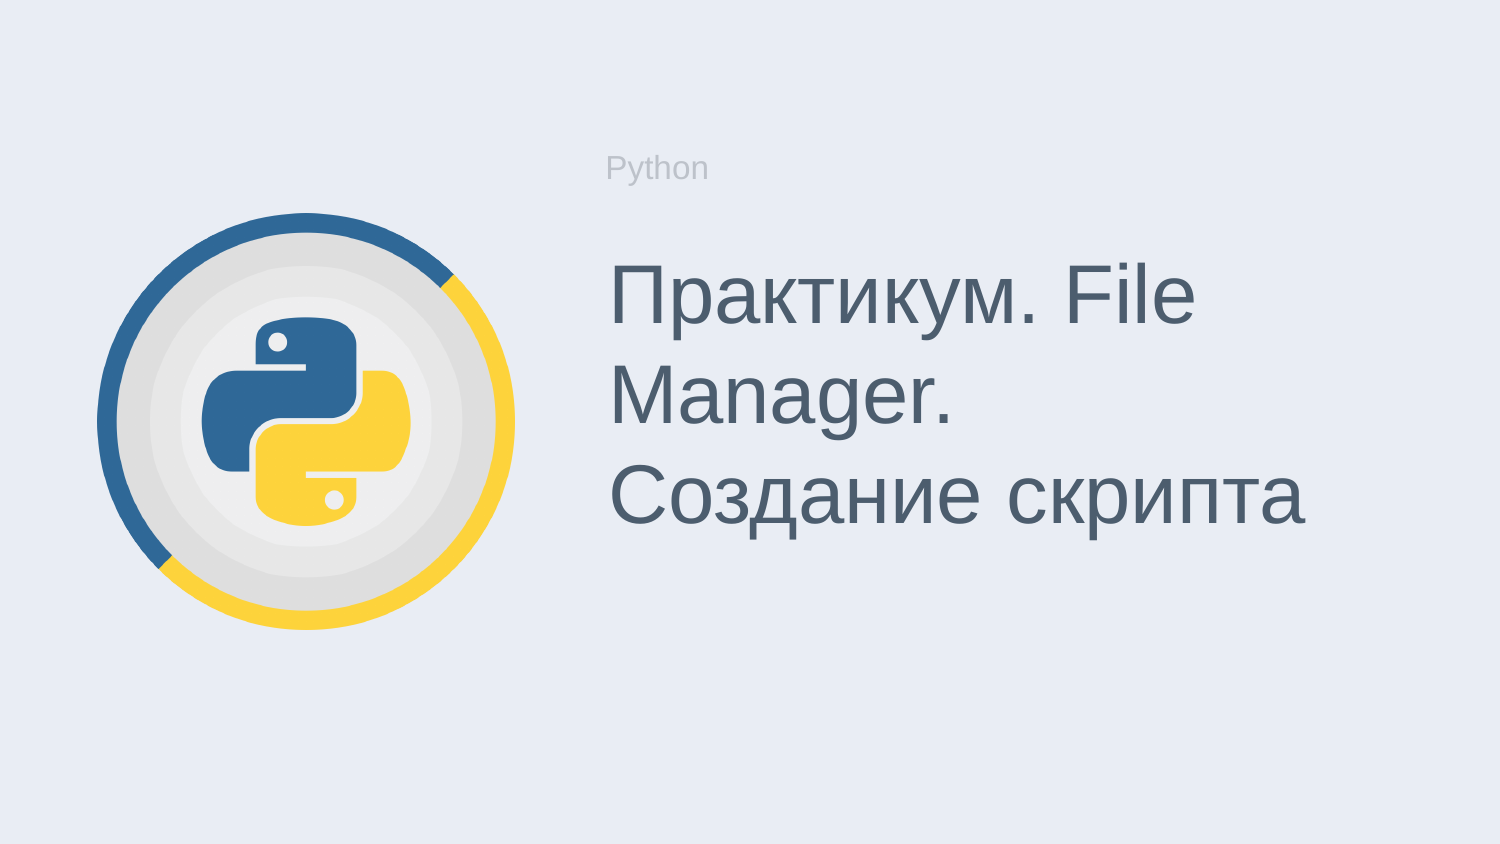

# Python
Практикум. File Manager.
Создание скрипта